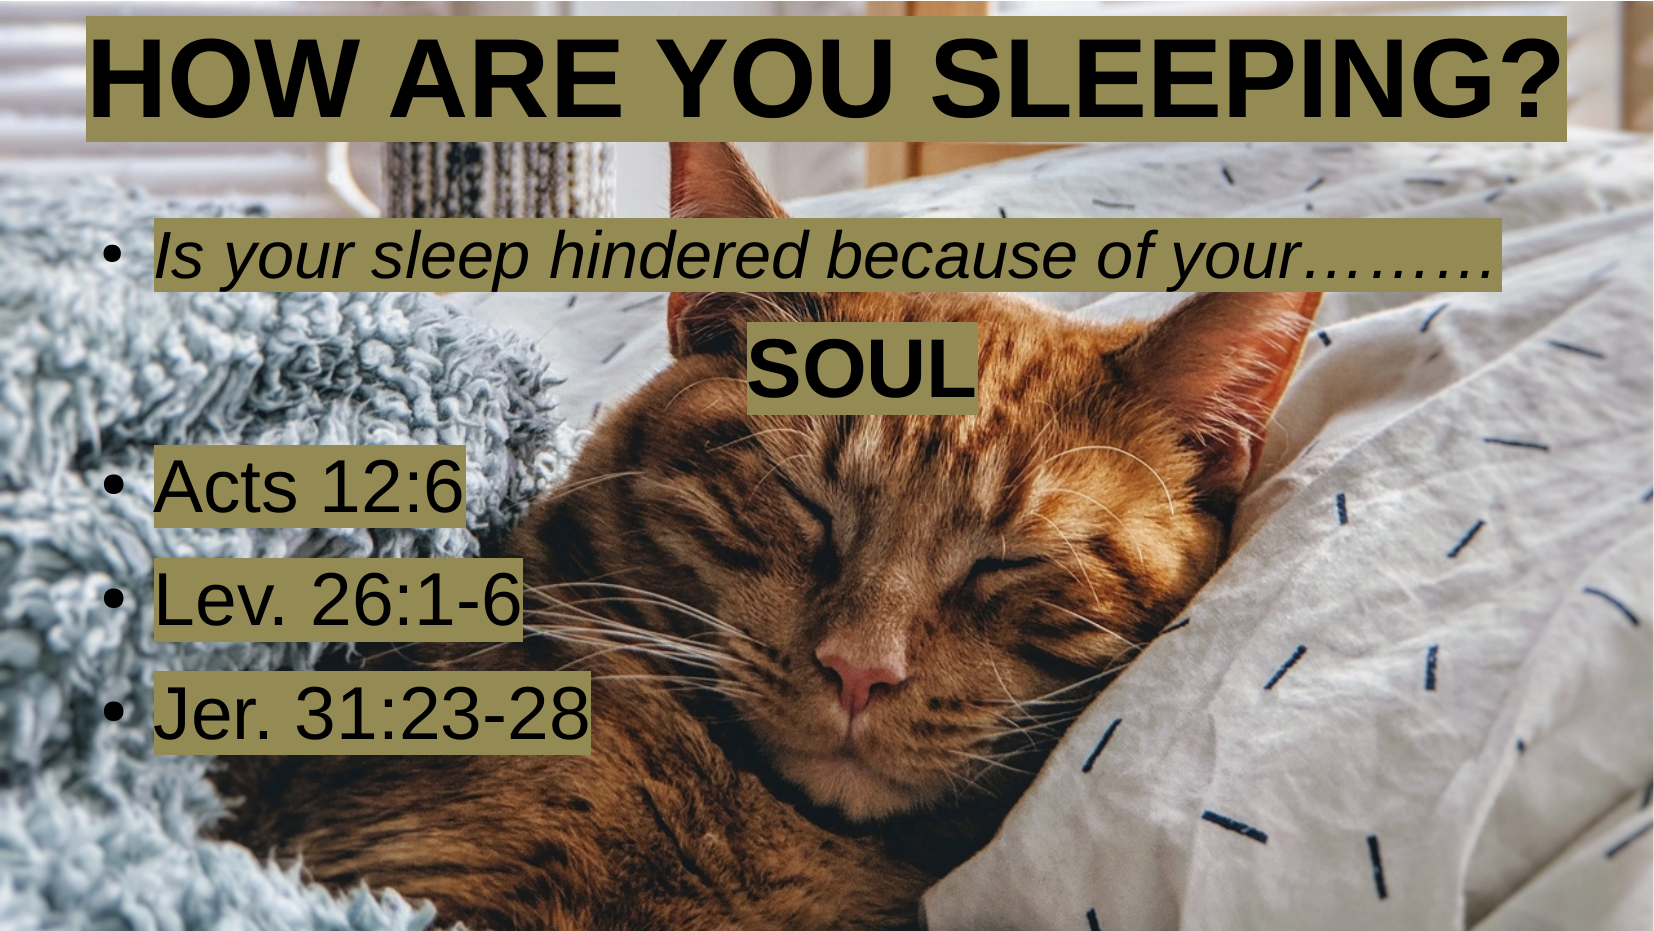

# HOW ARE YOU SLEEPING?
Is your sleep hindered because of your………
SOUL
Acts 12:6
Lev. 26:1-6
Jer. 31:23-28